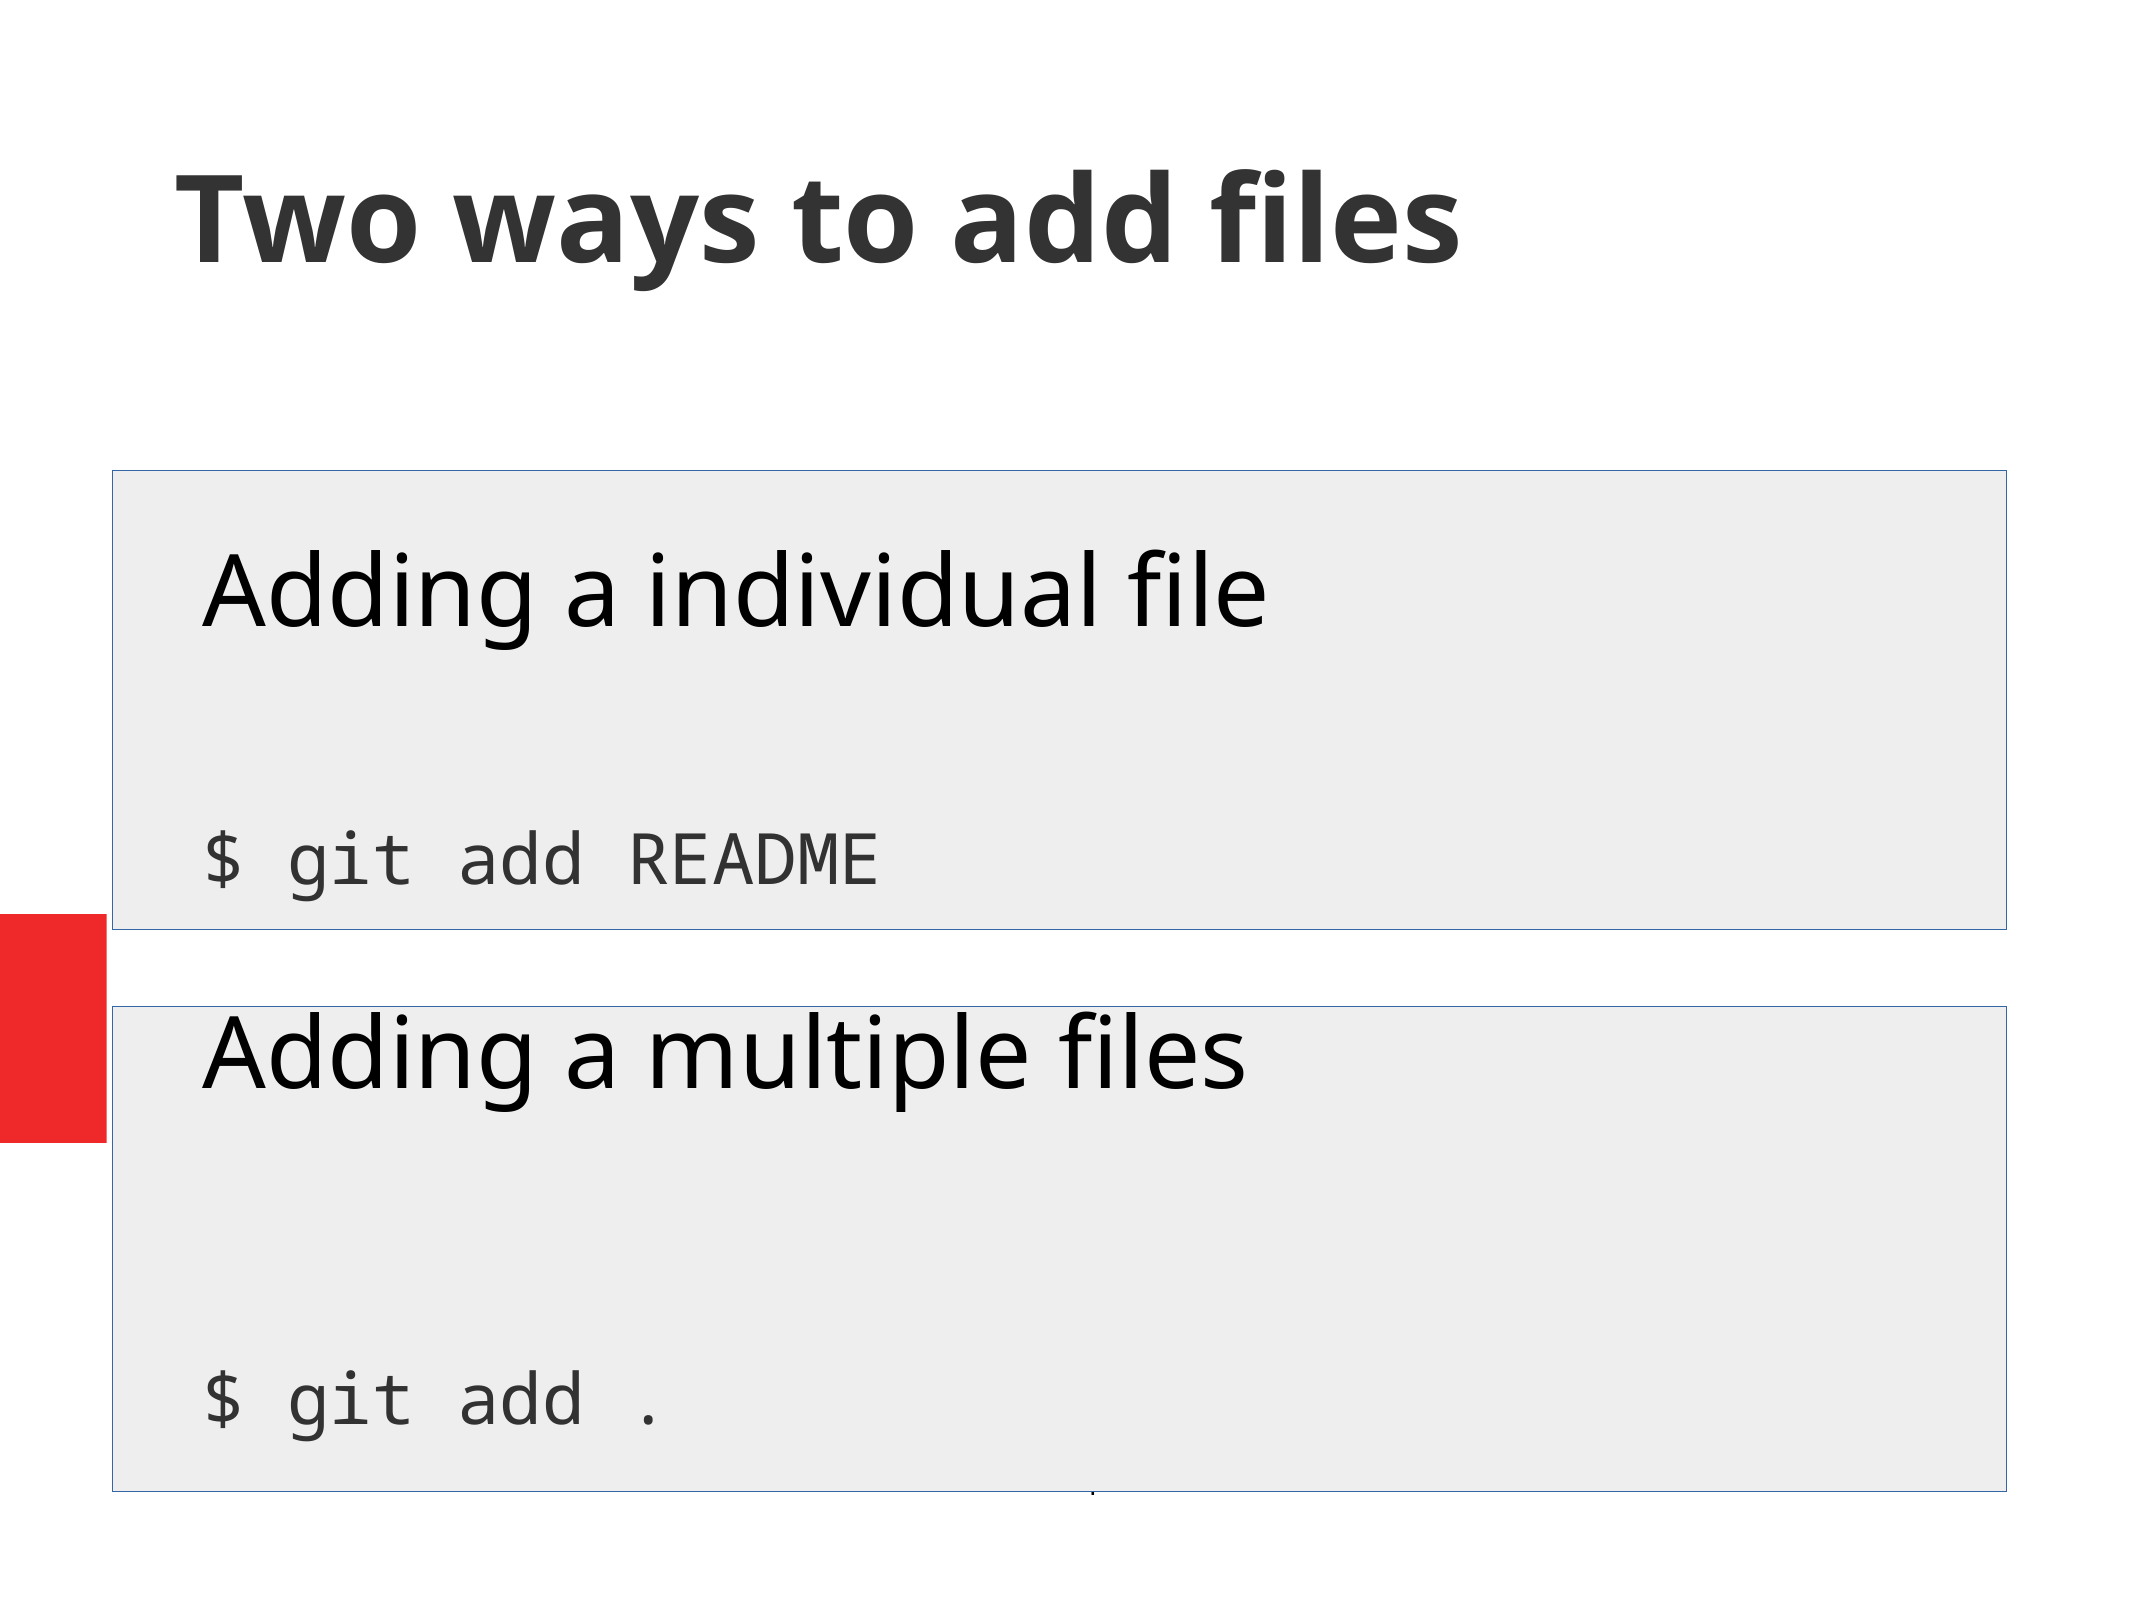

# Two ways to add files
Adding a individual file
$ git add README
Adding a multiple files
$ git add .